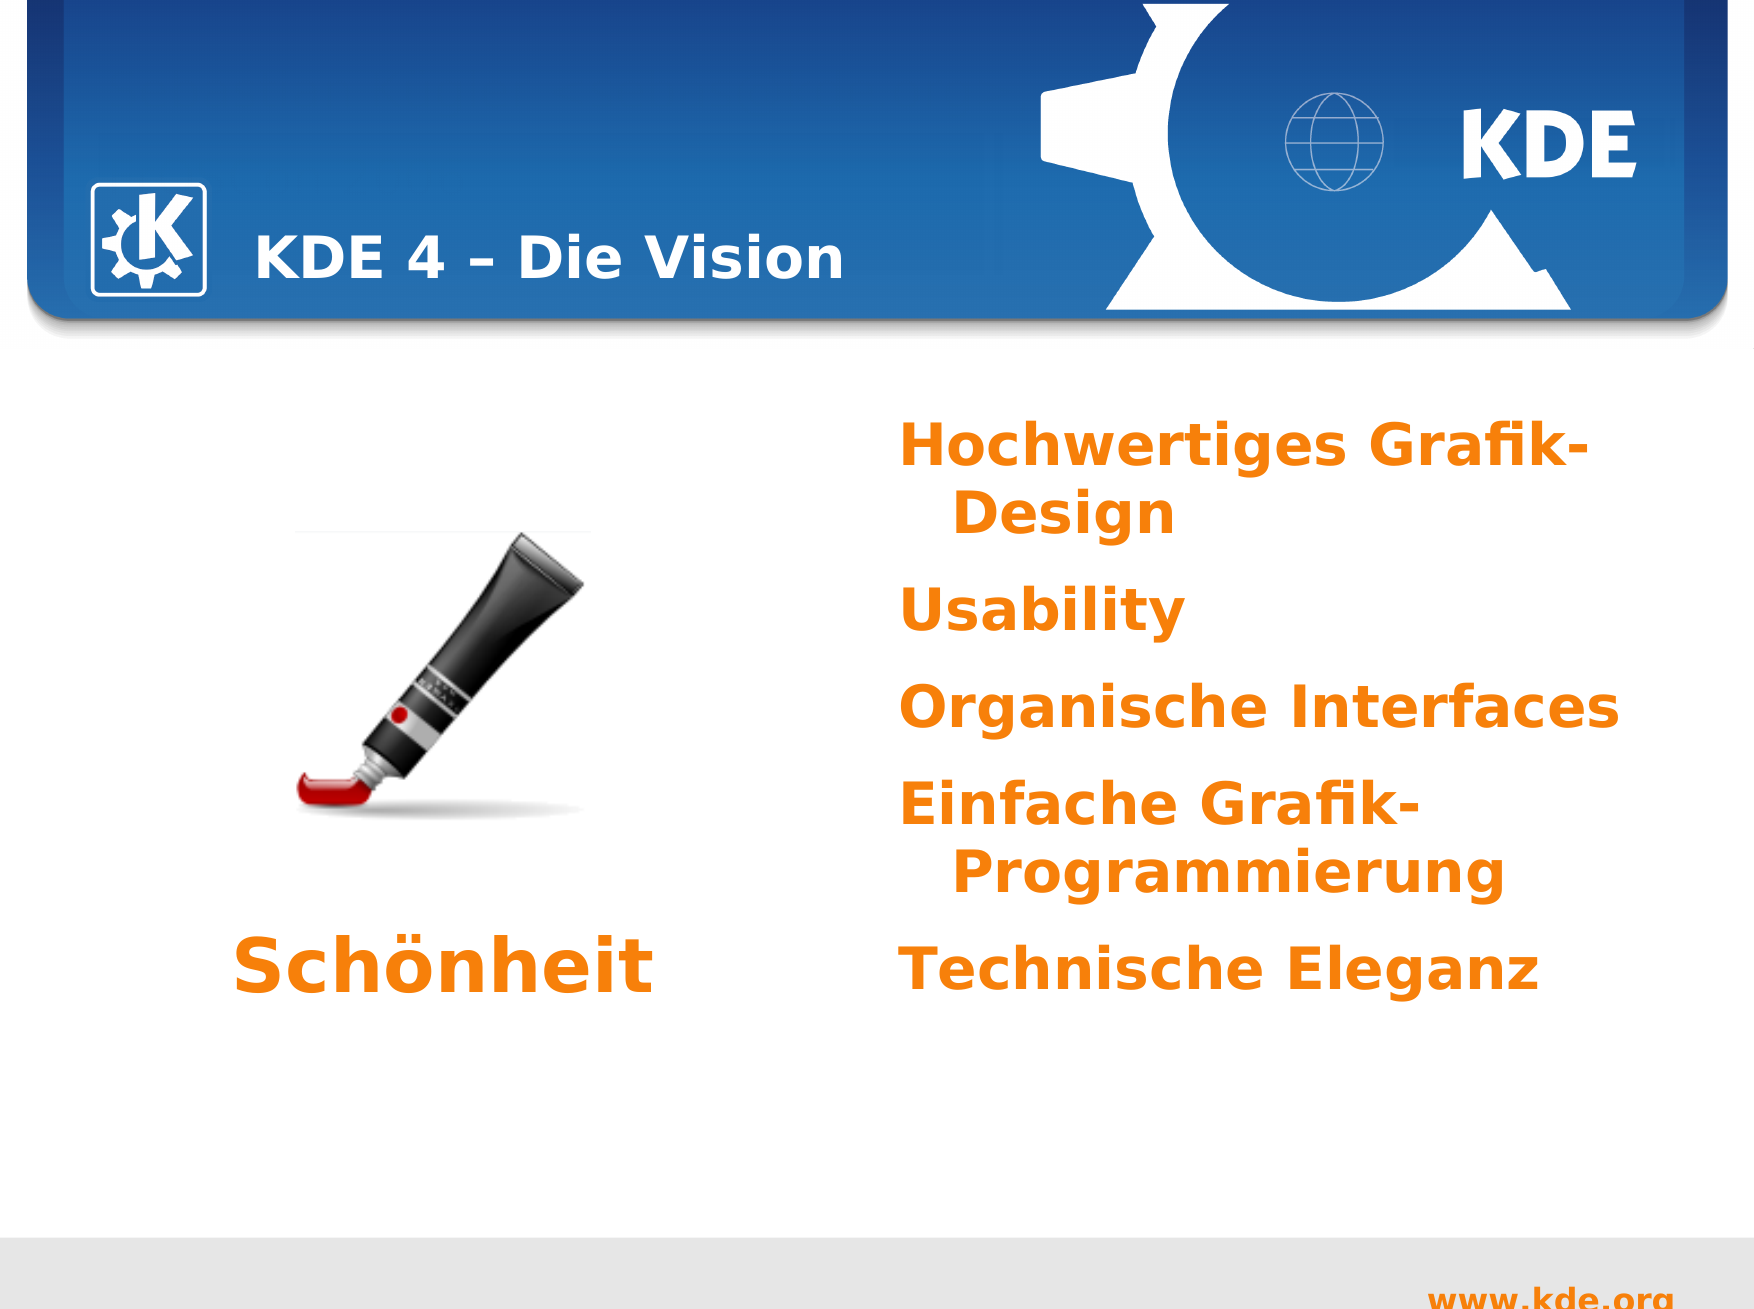

KDE 4 – Die Vision
# Hochwertiges Grafik-Design
Usability
Organische Interfaces
Einfache Grafik-Programmierung
Technische Eleganz
Schönheit